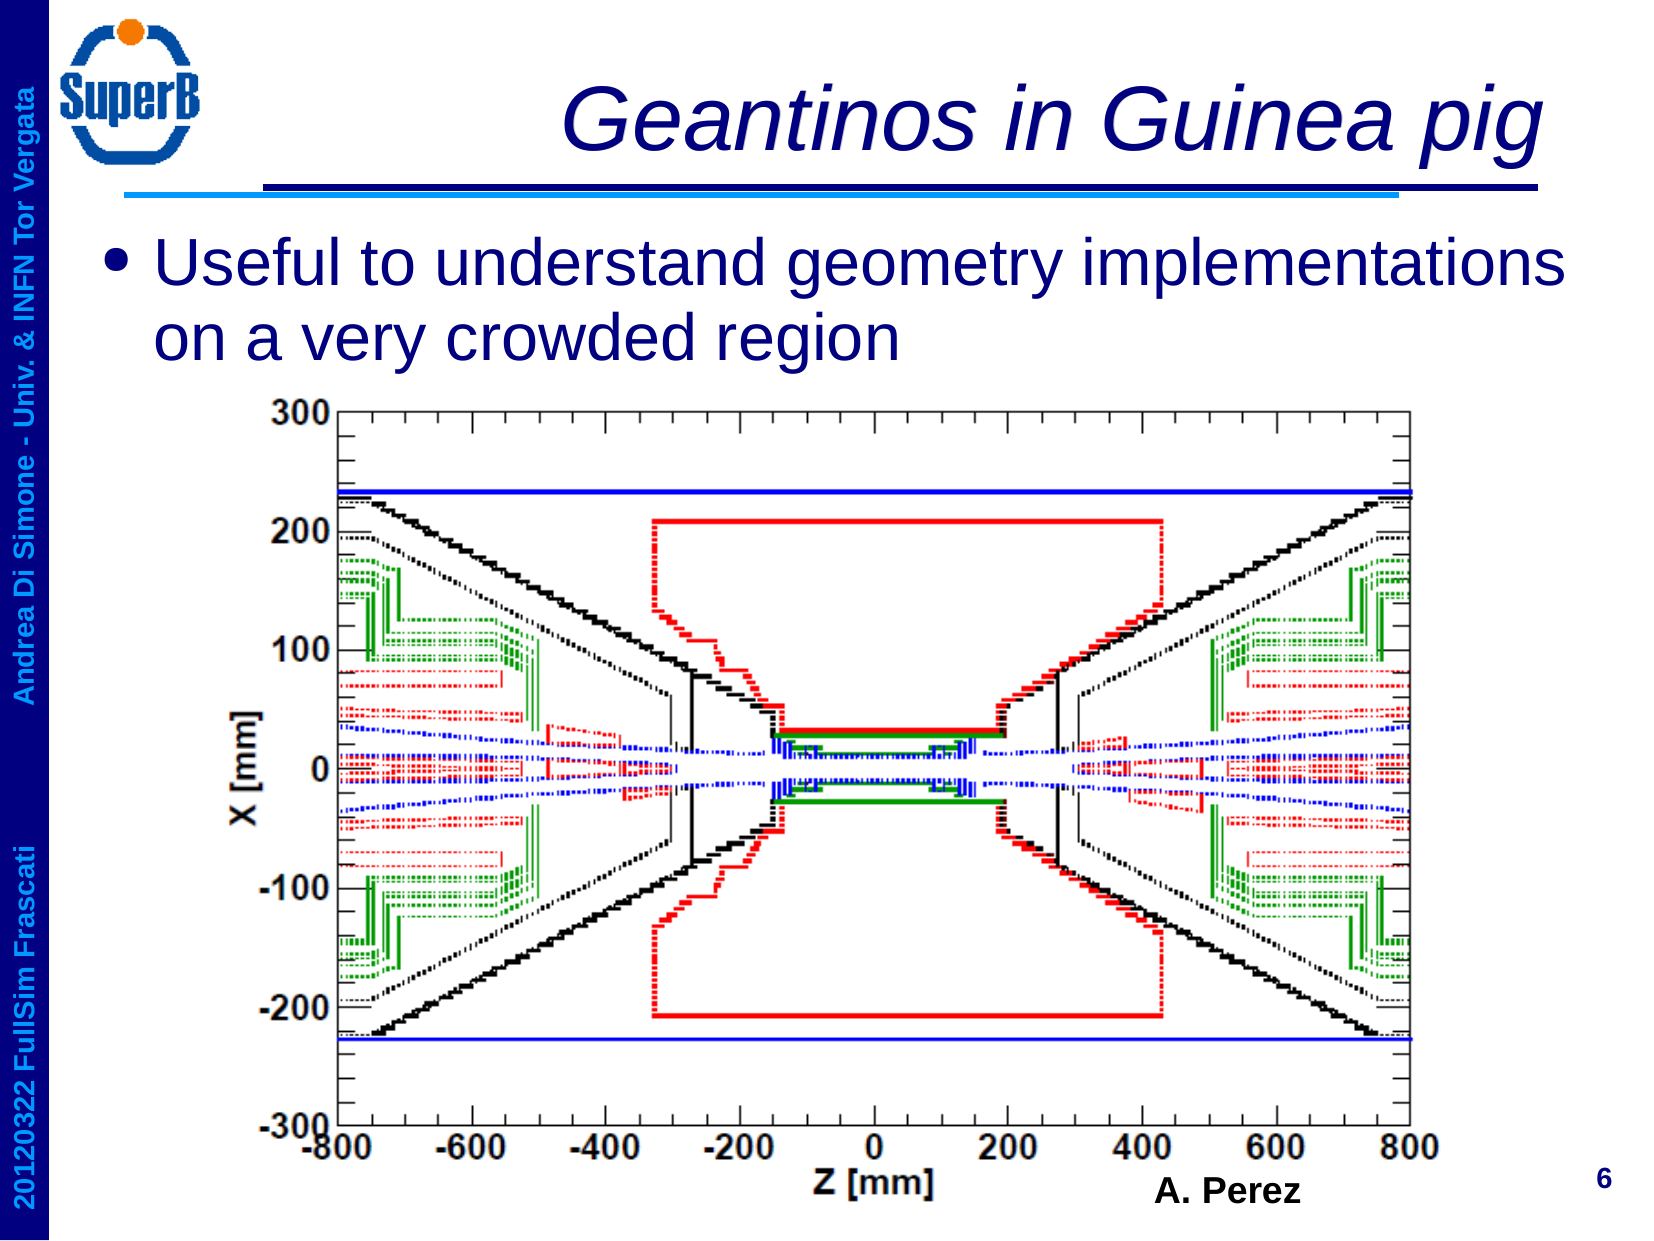

# Geantinos in Guinea pig
Useful to understand geometry implementations on a very crowded region
Andrea Di Simone - Univ. & INFN Tor Vergata
20120322 FullSim Frascati
A. Perez
6